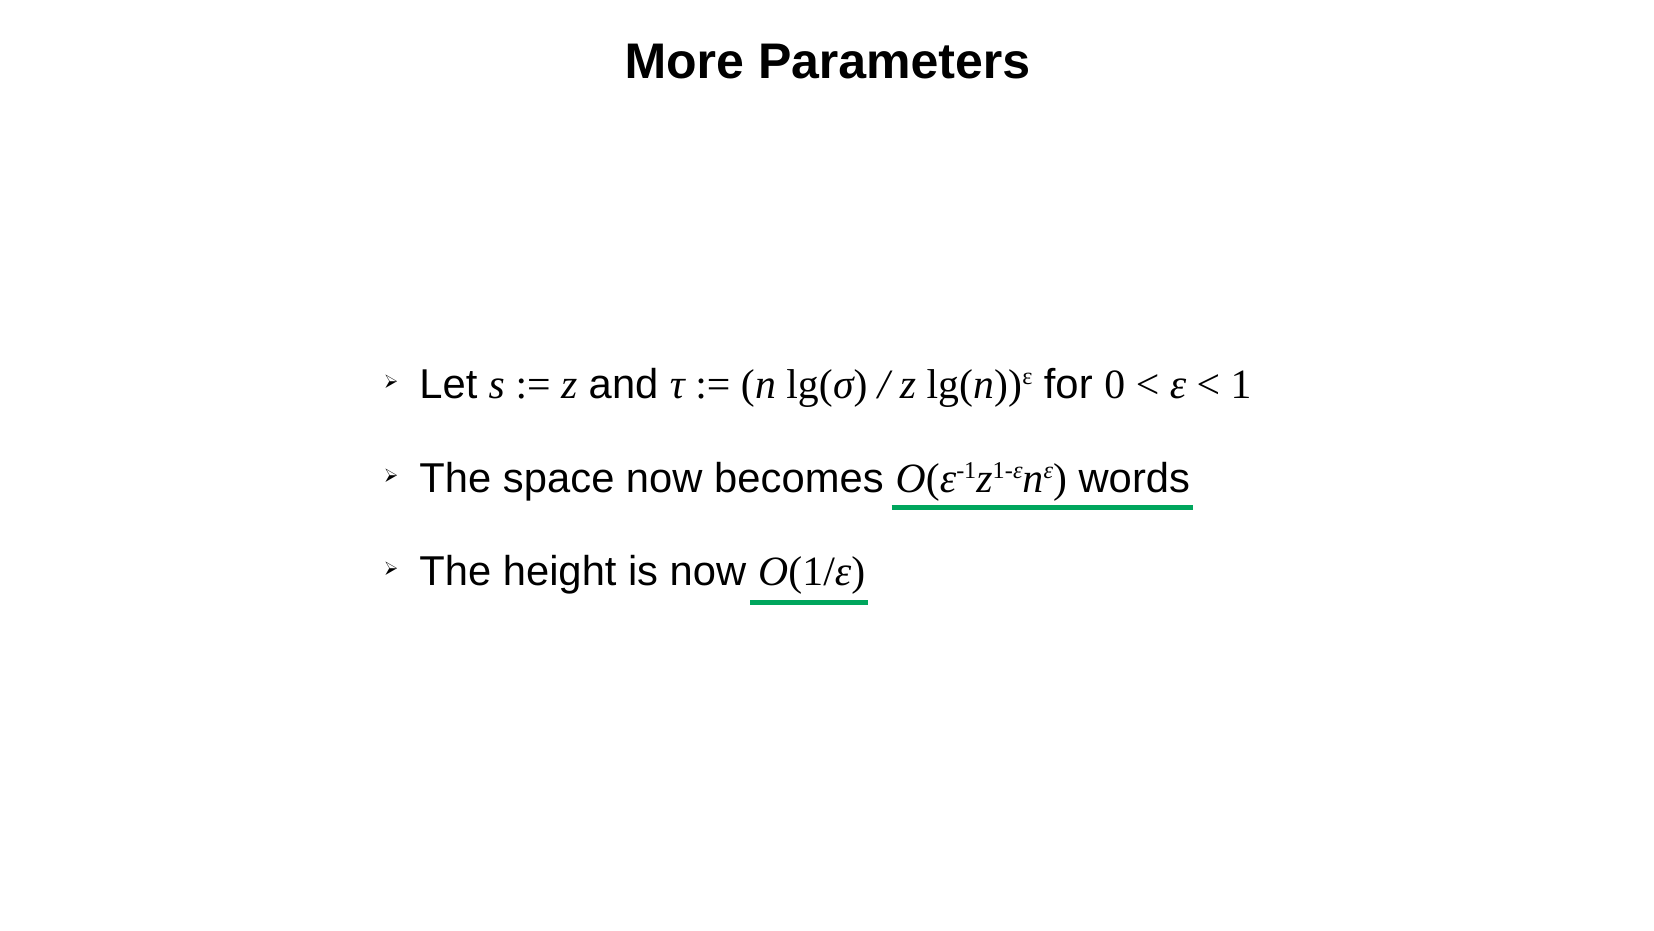

More Parameters
Let s := z and τ := (n lg(σ) / z lg(n))ε for 0 < ε < 1
The space now becomes O(ε-1z1-εnε) words
The height is now O(1/ε)